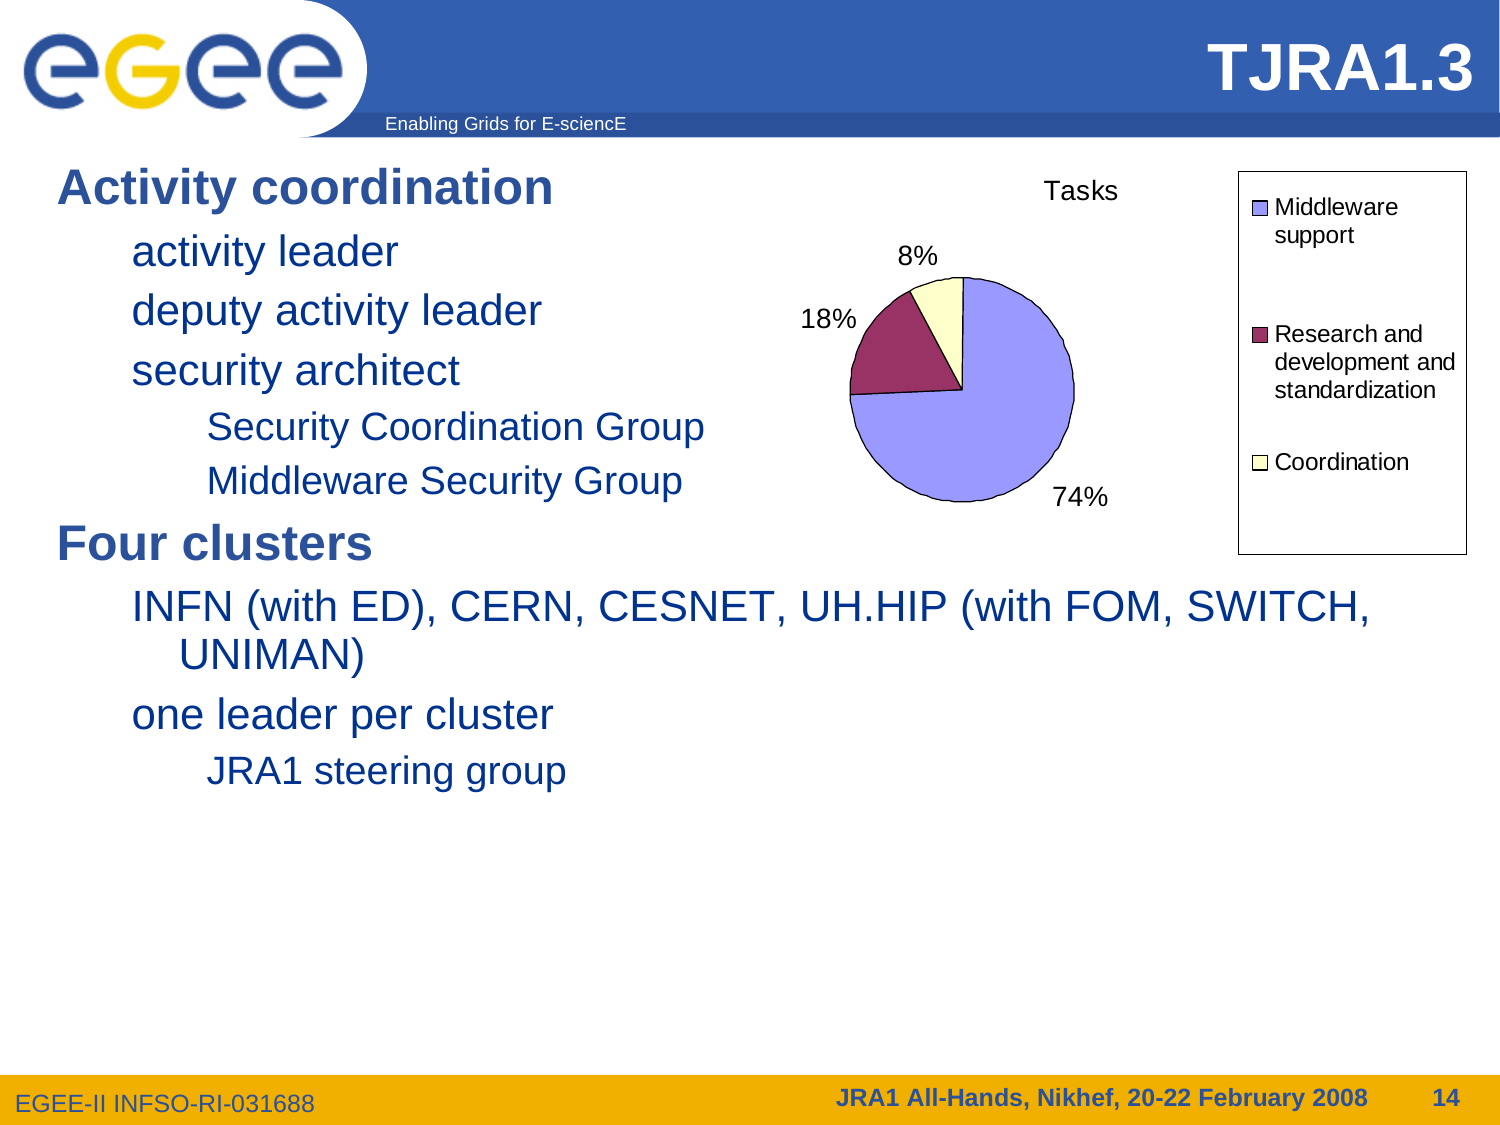

# TJRA1.3
Activity coordination
activity leader
deputy activity leader
security architect
Security Coordination Group
Middleware Security Group
Four clusters
INFN (with ED), CERN, CESNET, UH.HIP (with FOM, SWITCH, UNIMAN)
one leader per cluster
JRA1 steering group
JRA1 All-Hands, Nikhef, 20-22 February 2008
14